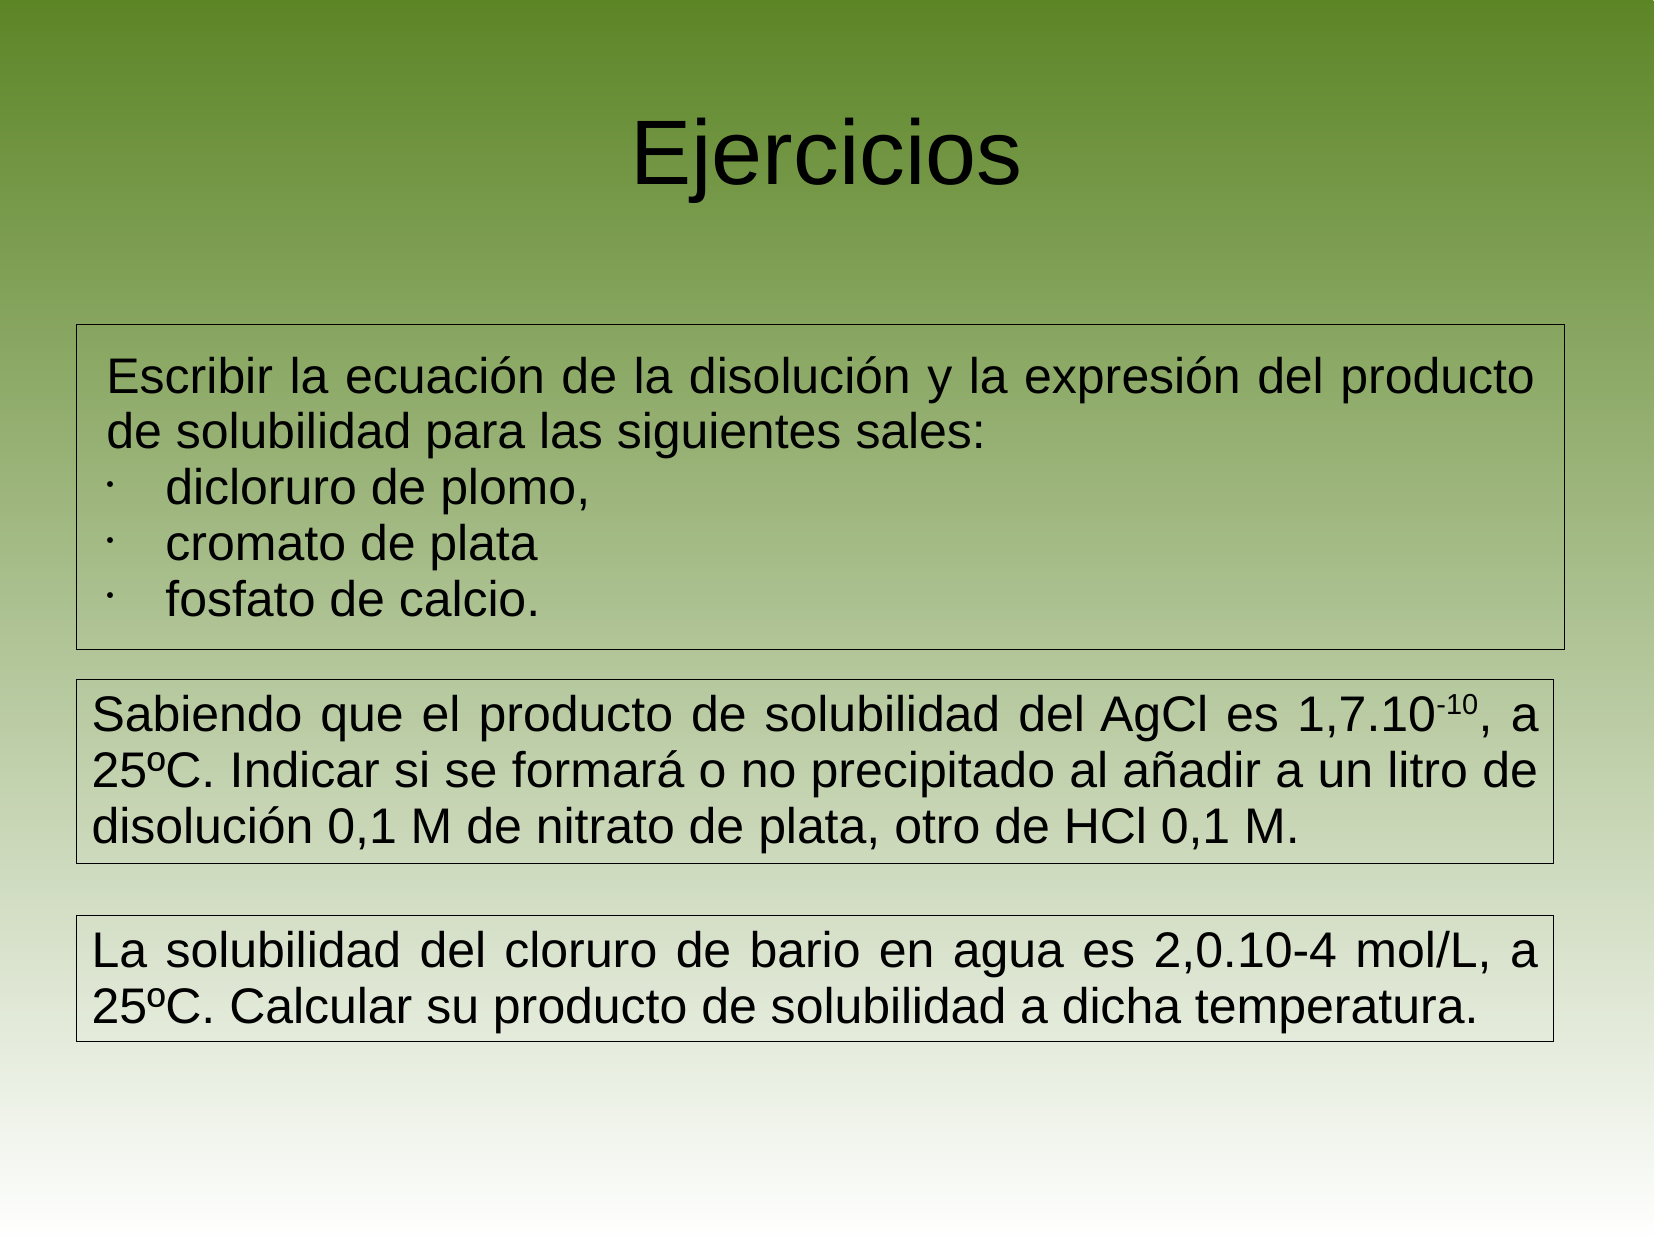

# Ejercicios
Escribir la ecuación de la disolución y la expresión del producto de solubilidad para las siguientes sales:
dicloruro de plomo,
cromato de plata
fosfato de calcio.
Sabiendo que el producto de solubilidad del AgCl es 1,7.10-10, a 25ºC. Indicar si se formará o no precipitado al añadir a un litro de disolución 0,1 M de nitrato de plata, otro de HCl 0,1 M.
La solubilidad del cloruro de bario en agua es 2,0.10-4 mol/L, a 25ºC. Calcular su producto de solubilidad a dicha temperatura.